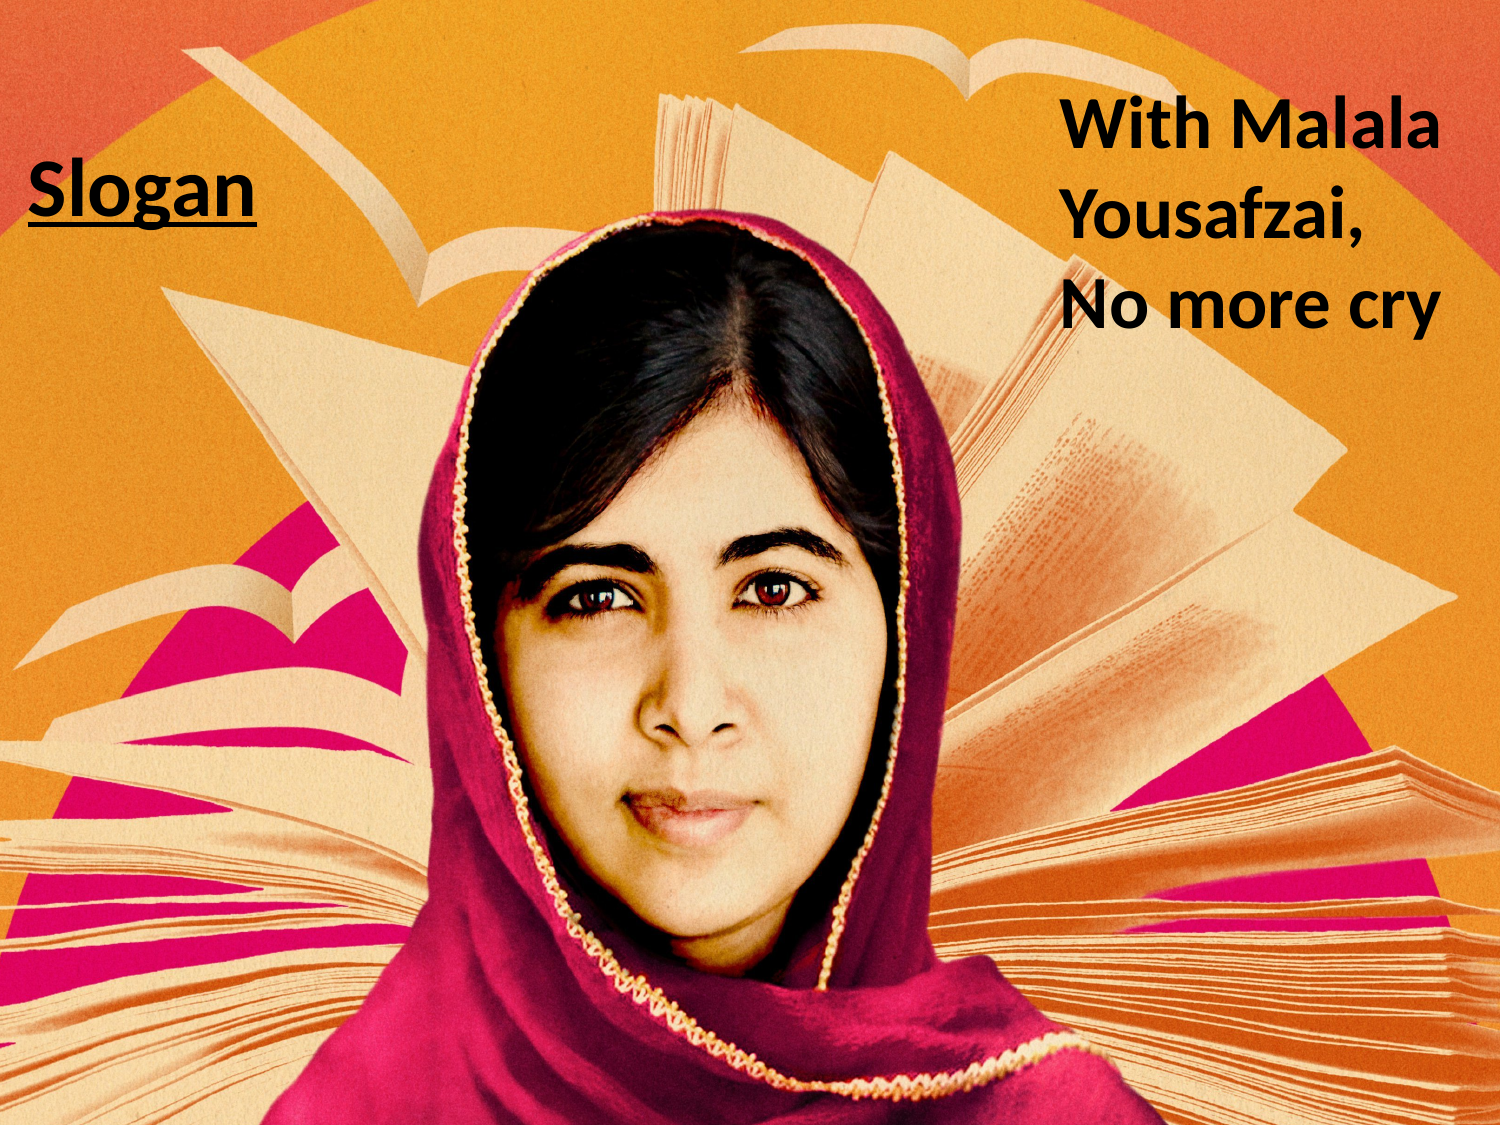

With Malala Yousafzai,
No more cry
# Slogan